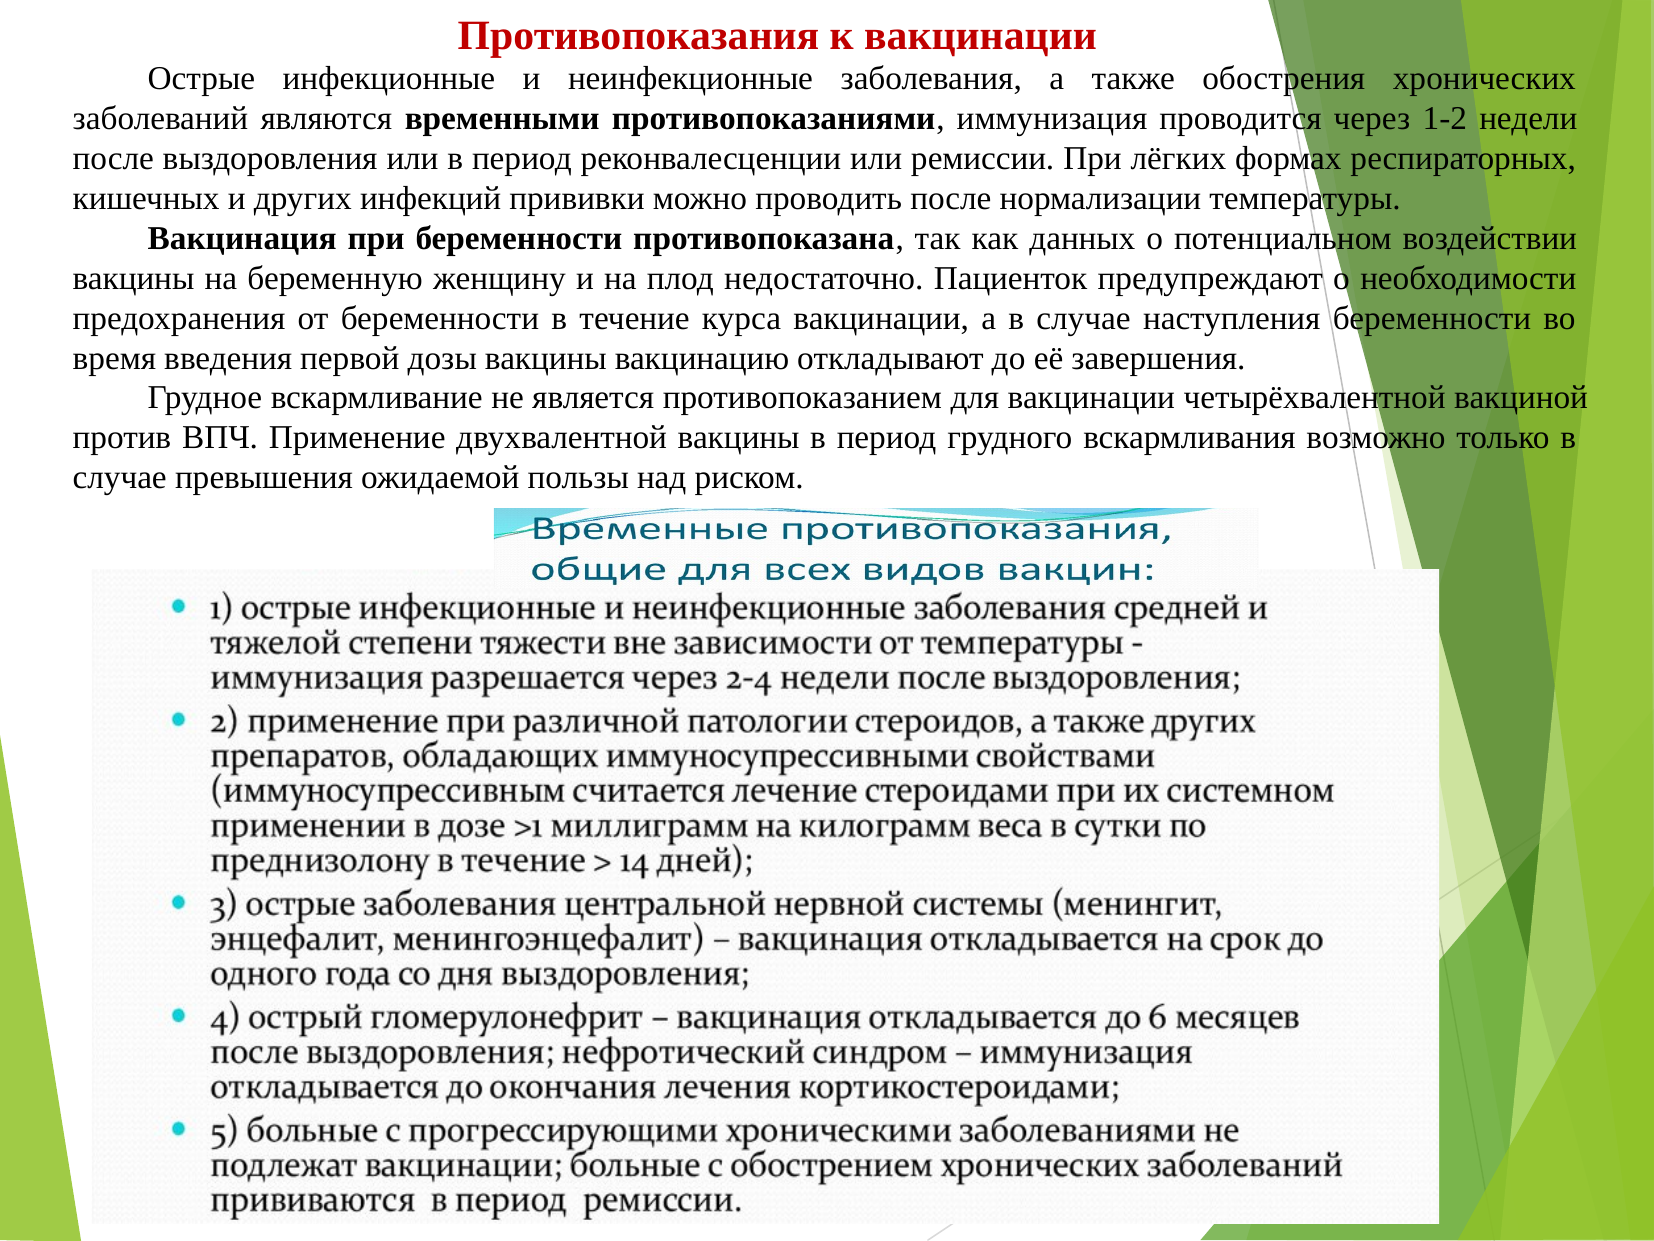

Противопоказания к вакцинации
Острые инфекционные и неинфекционные заболевания, а также обострения хронических заболеваний являются временными противопоказаниями, иммунизация проводится через 1-2 недели после выздоровления или в период реконвалесценции или ремиссии. При лёгких формах респираторных, кишечных и других инфекций прививки можно проводить после нормализации температуры.
Вакцинация при беременности противопоказана, так как данных о потенциальном воздействии вакцины на беременную женщину и на плод недостаточно. Пациенток предупреждают о необходимости предохранения от беременности в течение курса вакцинации, а в случае наступления беременности во время введения первой дозы вакцины вакцинацию откладывают до её завершения.
Грудное вскармливание не является противопоказанием для вакцинации четырёхвалентной вакциной против ВПЧ. Применение двухвалентной вакцины в период грудного вскармливания возможно только в случае превышения ожидаемой пользы над риском.